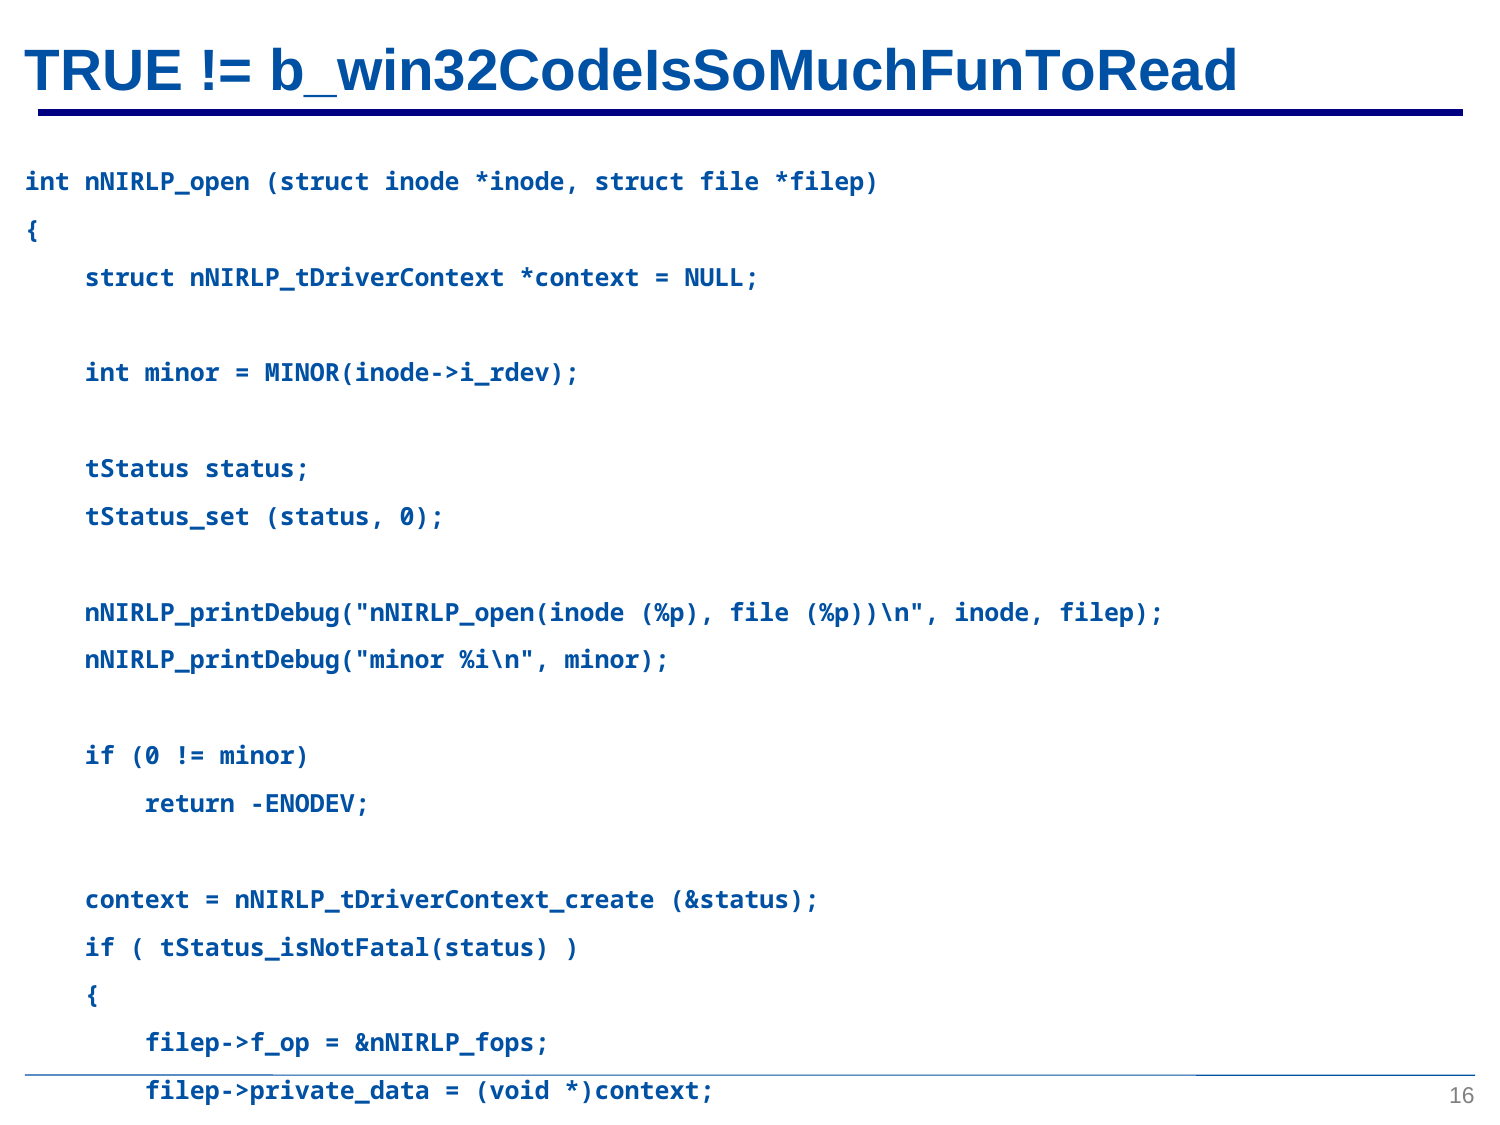

# TRUE != b_win32CodeIsSoMuchFunToRead
int nNIRLP_open (struct inode *inode, struct file *filep)
{
 struct nNIRLP_tDriverContext *context = NULL;
 int minor = MINOR(inode->i_rdev);
 tStatus status;
 tStatus_set (status, 0);
 nNIRLP_printDebug("nNIRLP_open(inode (%p), file (%p))\n", inode, filep);
 nNIRLP_printDebug("minor %i\n", minor);
 if (0 != minor)
 return -ENODEV;
 context = nNIRLP_tDriverContext_create (&status);
 if ( tStatus_isNotFatal(status) )
 {
 filep->f_op = &nNIRLP_fops;
 filep->private_data = (void *)context;
 }
 return status;
}
16